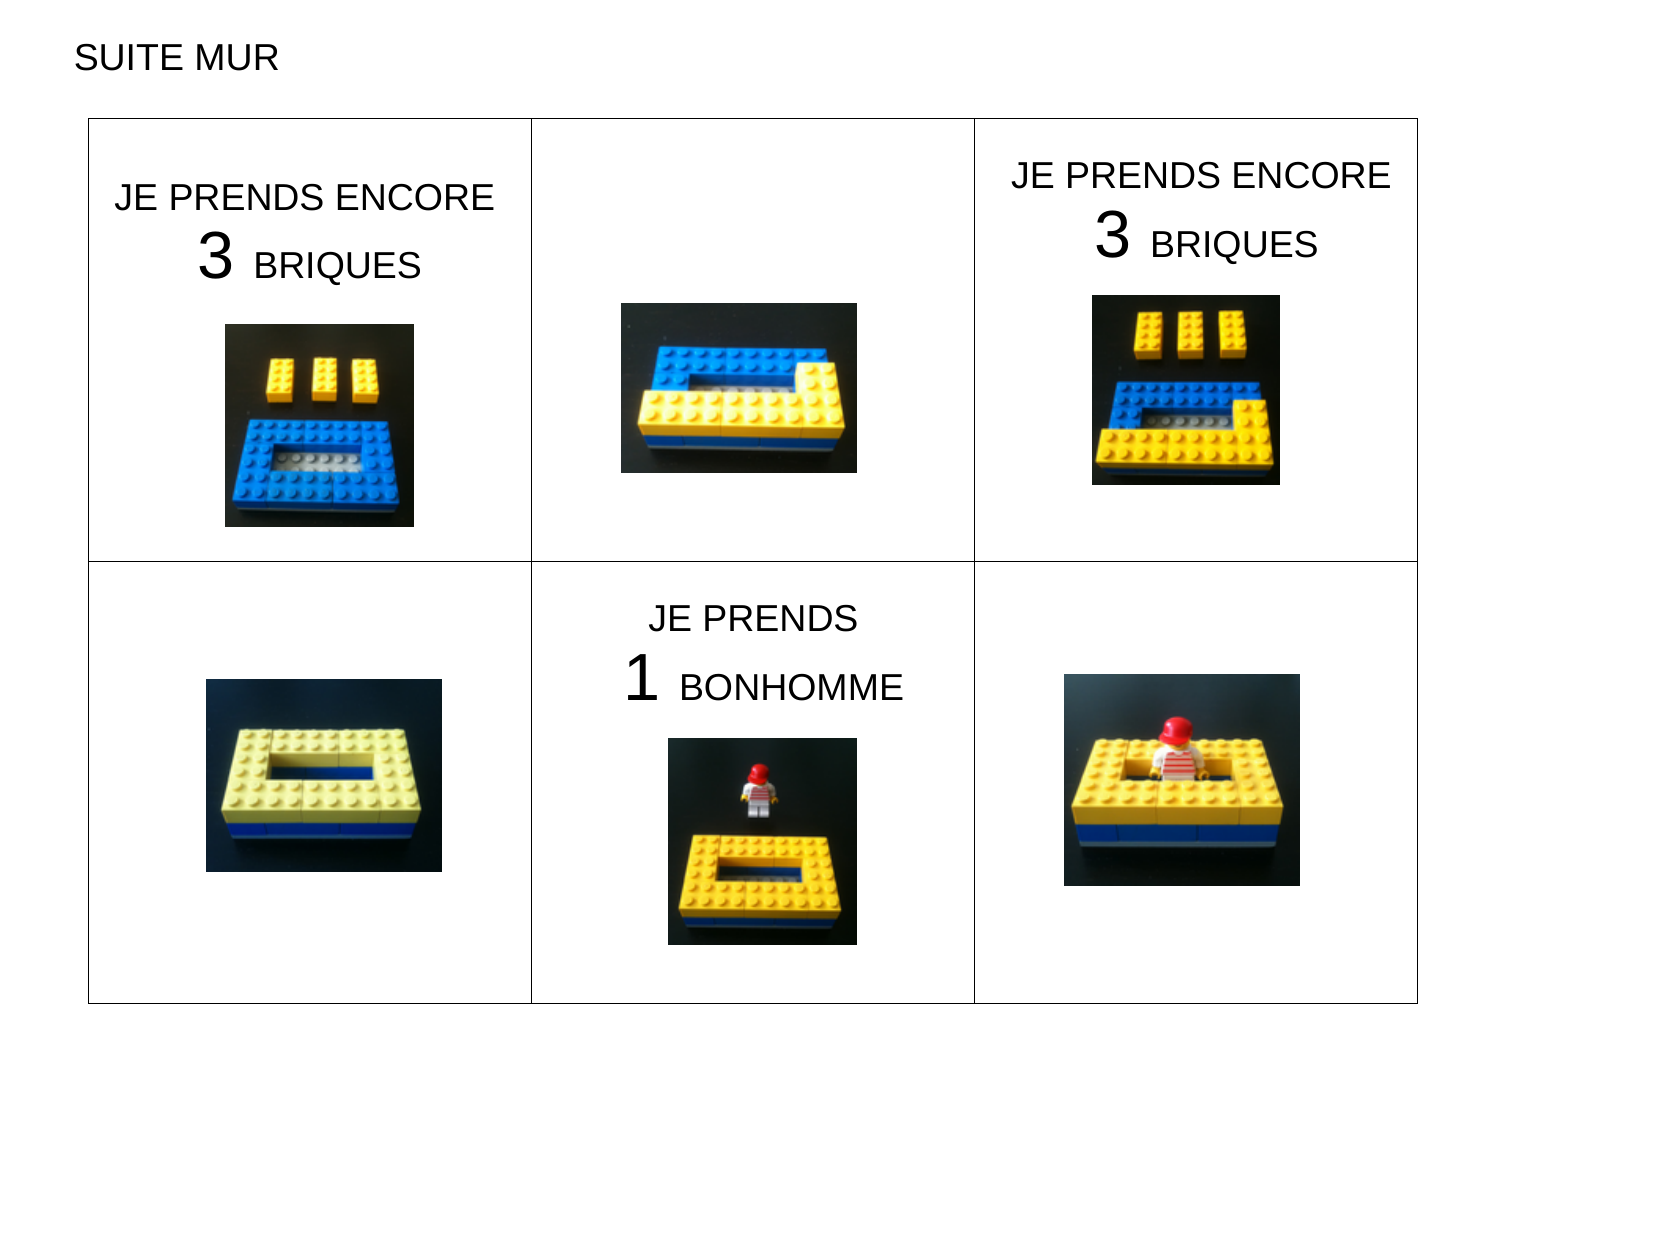

SUITE MUR
JE PRENDS ENCORE
3 BRIQUES
JE PRENDS ENCORE
3 BRIQUES
JE PRENDS
1 BONHOMME